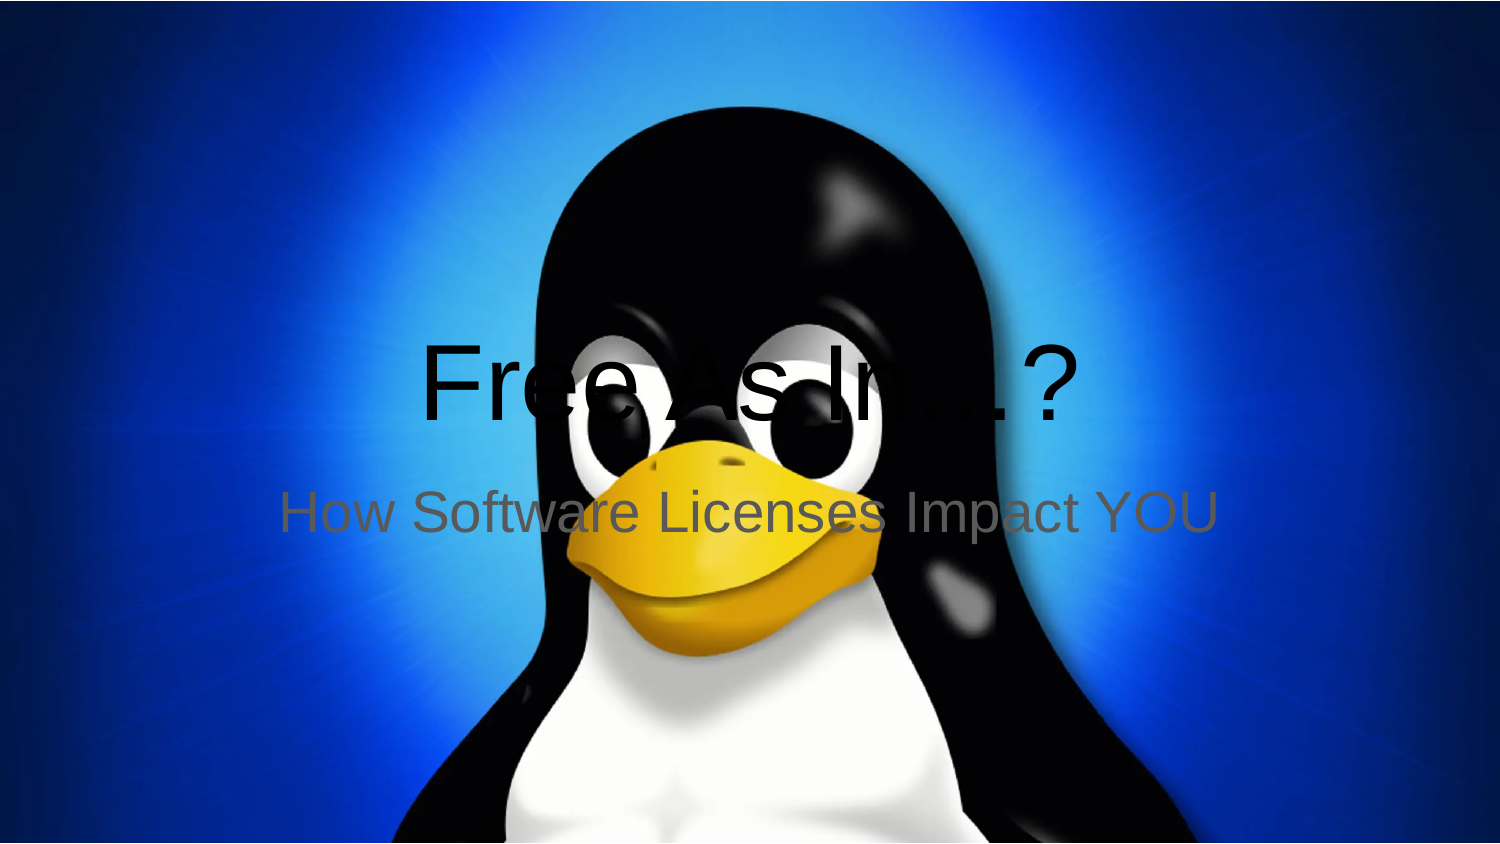

# Free As In…?
How Software Licenses Impact YOU